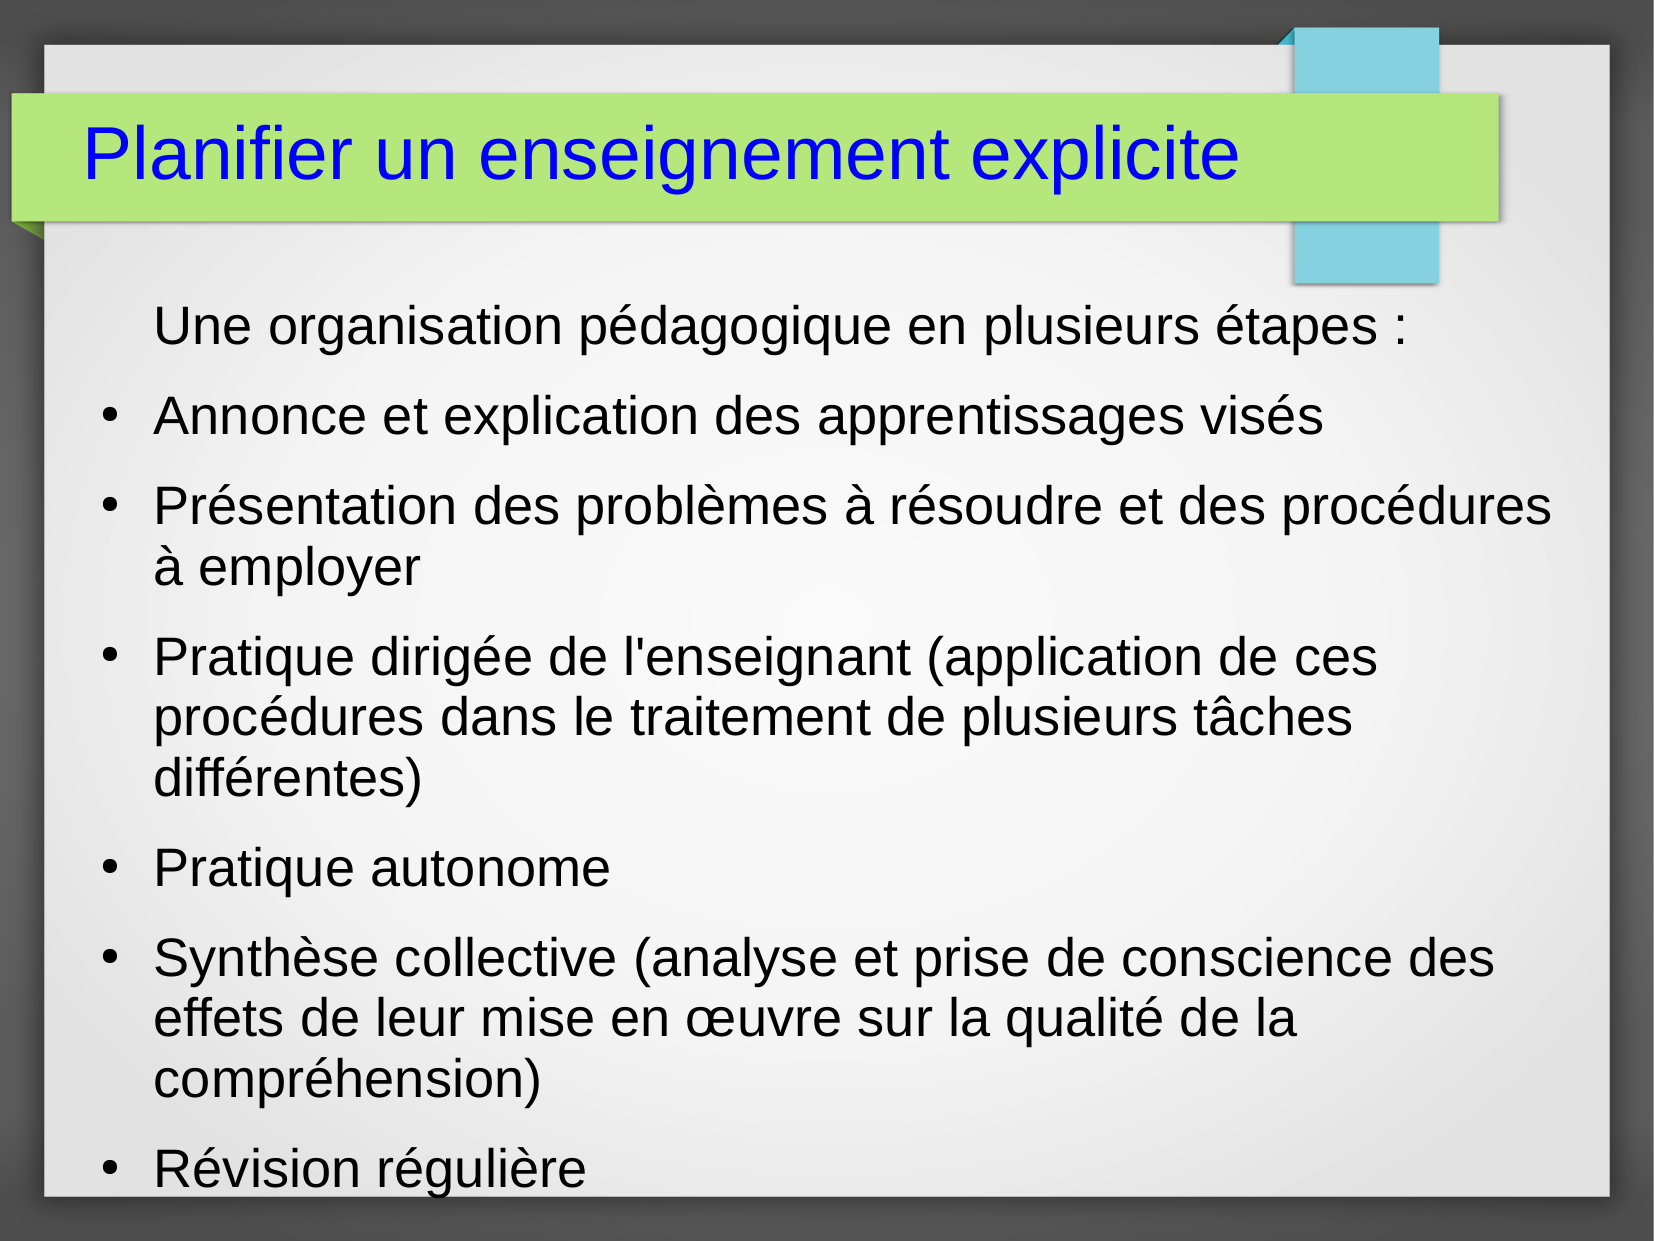

# Planifier un enseignement explicite
Une organisation pédagogique en plusieurs étapes :
Annonce et explication des apprentissages visés
Présentation des problèmes à résoudre et des procédures à employer
Pratique dirigée de l'enseignant (application de ces procédures dans le traitement de plusieurs tâches différentes)
Pratique autonome
Synthèse collective (analyse et prise de conscience des effets de leur mise en œuvre sur la qualité de la compréhension)
Révision régulière